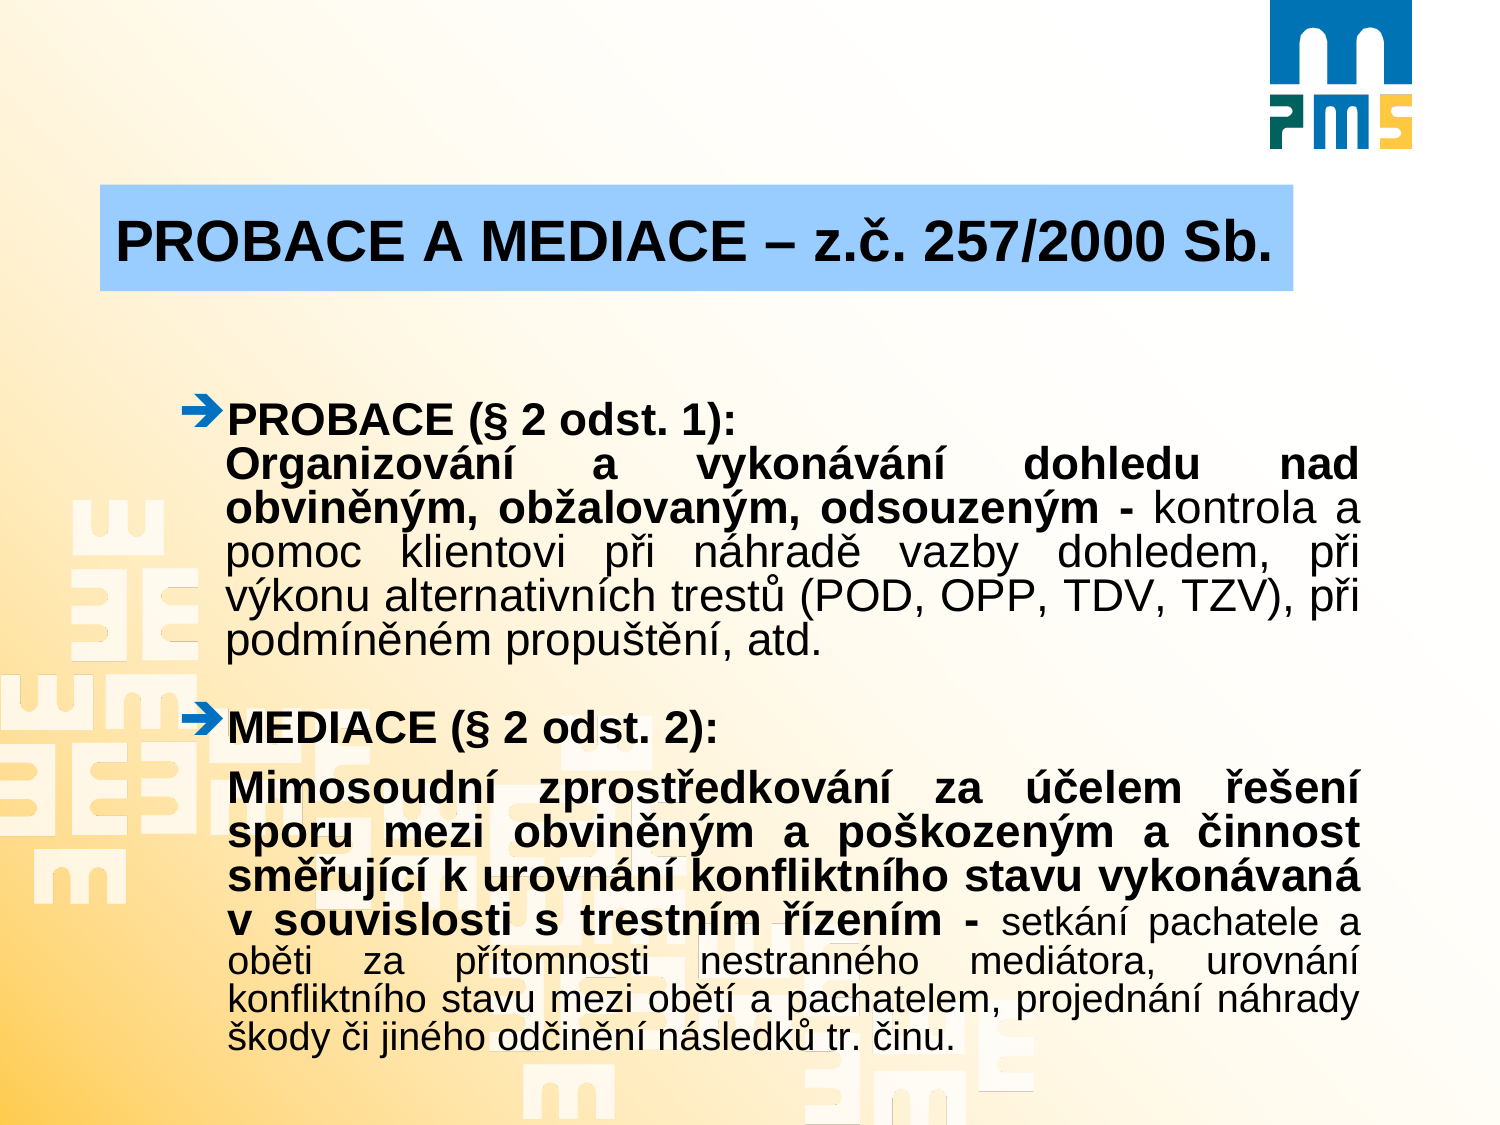

# PROBACE A MEDIACE – z.č. 257/2000 Sb.
PROBACE (§ 2 odst. 1):
Organizování a vykonávání dohledu nad obviněným, obžalovaným, odsouzeným - kontrola a pomoc klientovi při náhradě vazby dohledem, při výkonu alternativních trestů (POD, OPP, TDV, TZV), při podmíněném propuštění, atd.
MEDIACE (§ 2 odst. 2):
Mimosoudní zprostředkování za účelem řešení sporu mezi obviněným a poškozeným a činnost směřující k urovnání konfliktního stavu vykonávaná v souvislosti s trestním řízením - setkání pachatele a oběti za přítomnosti nestranného mediátora, urovnání konfliktního stavu mezi obětí a pachatelem, projednání náhrady škody či jiného odčinění následků tr. činu.